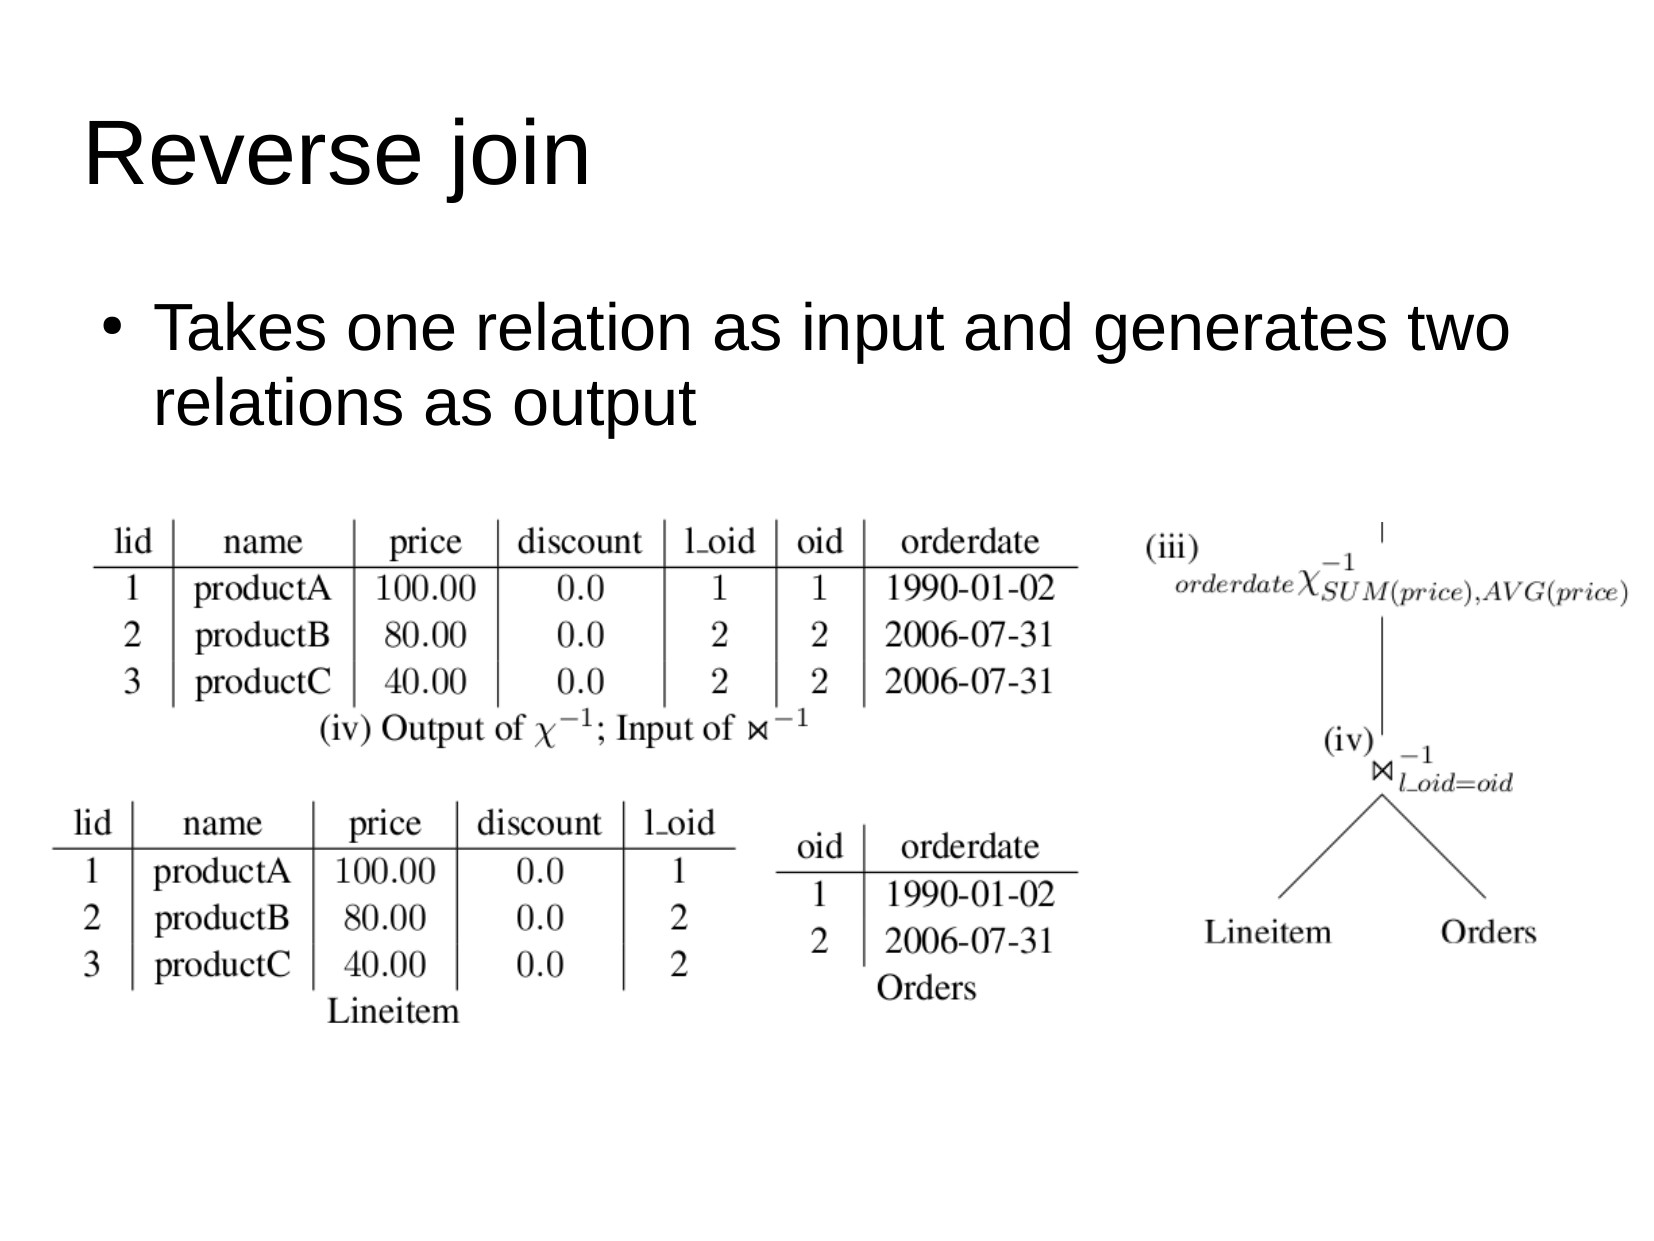

# Reverse join
Takes one relation as input and generates two relations as output